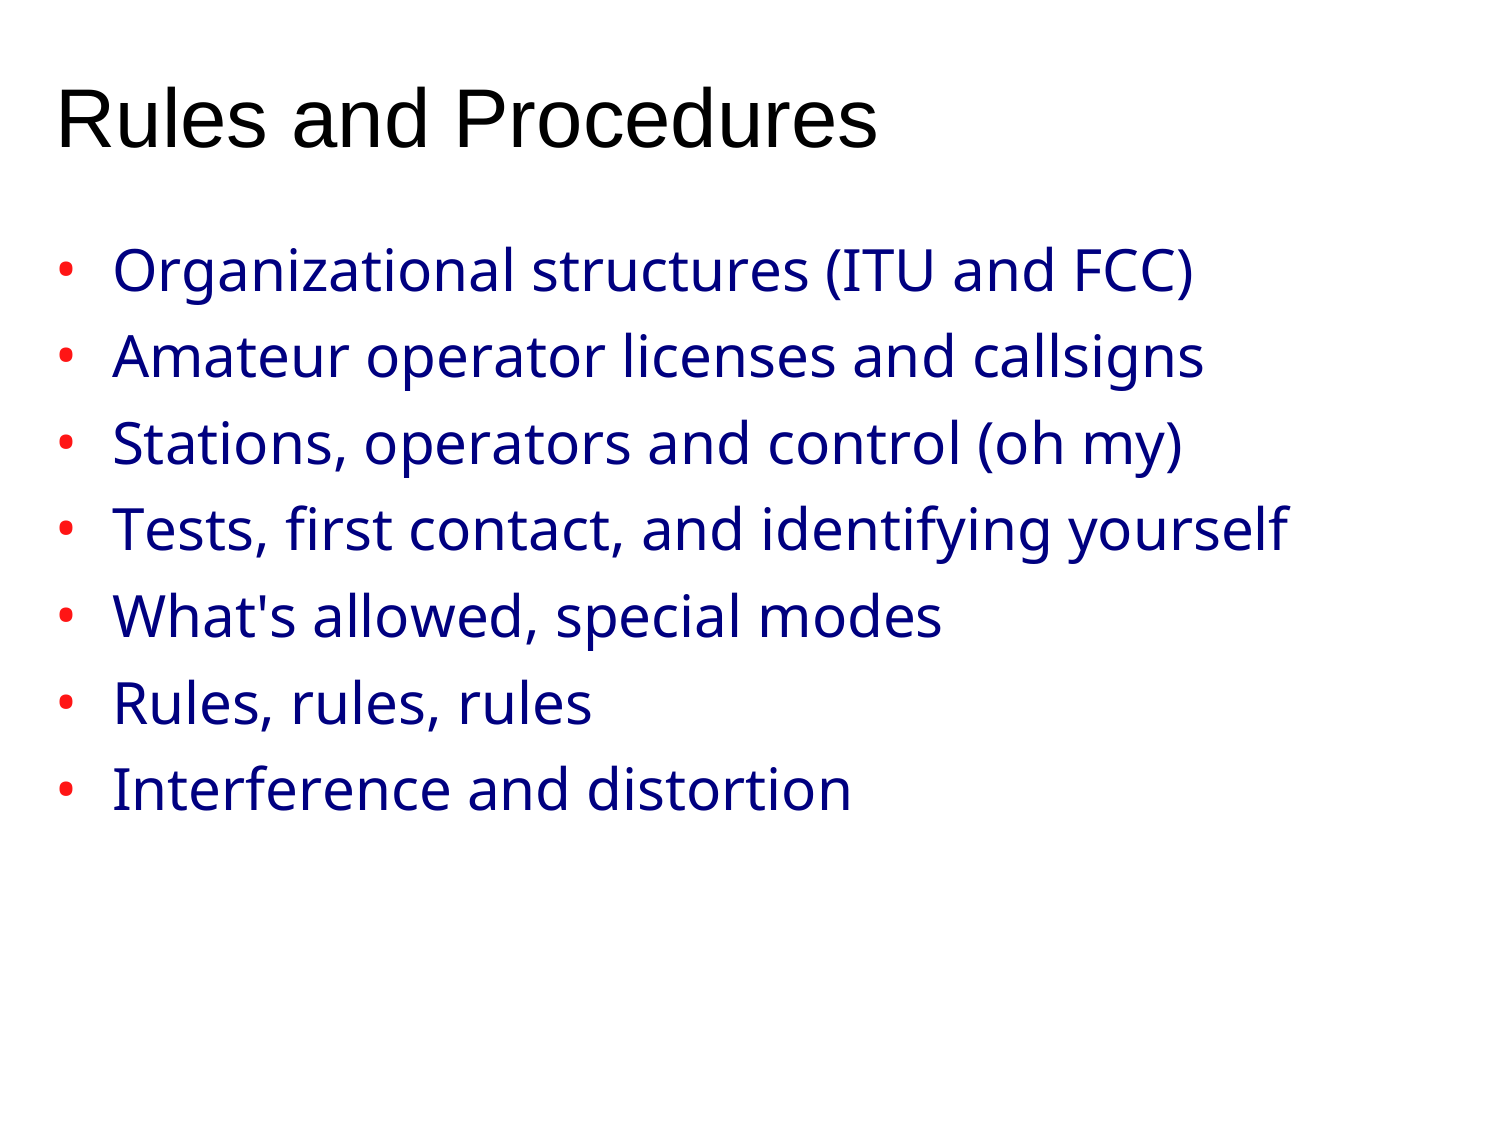

# Rules and Procedures
Organizational structures (ITU and FCC)
Amateur operator licenses and callsigns
Stations, operators and control (oh my)
Tests, first contact, and identifying yourself
What's allowed, special modes
Rules, rules, rules
Interference and distortion